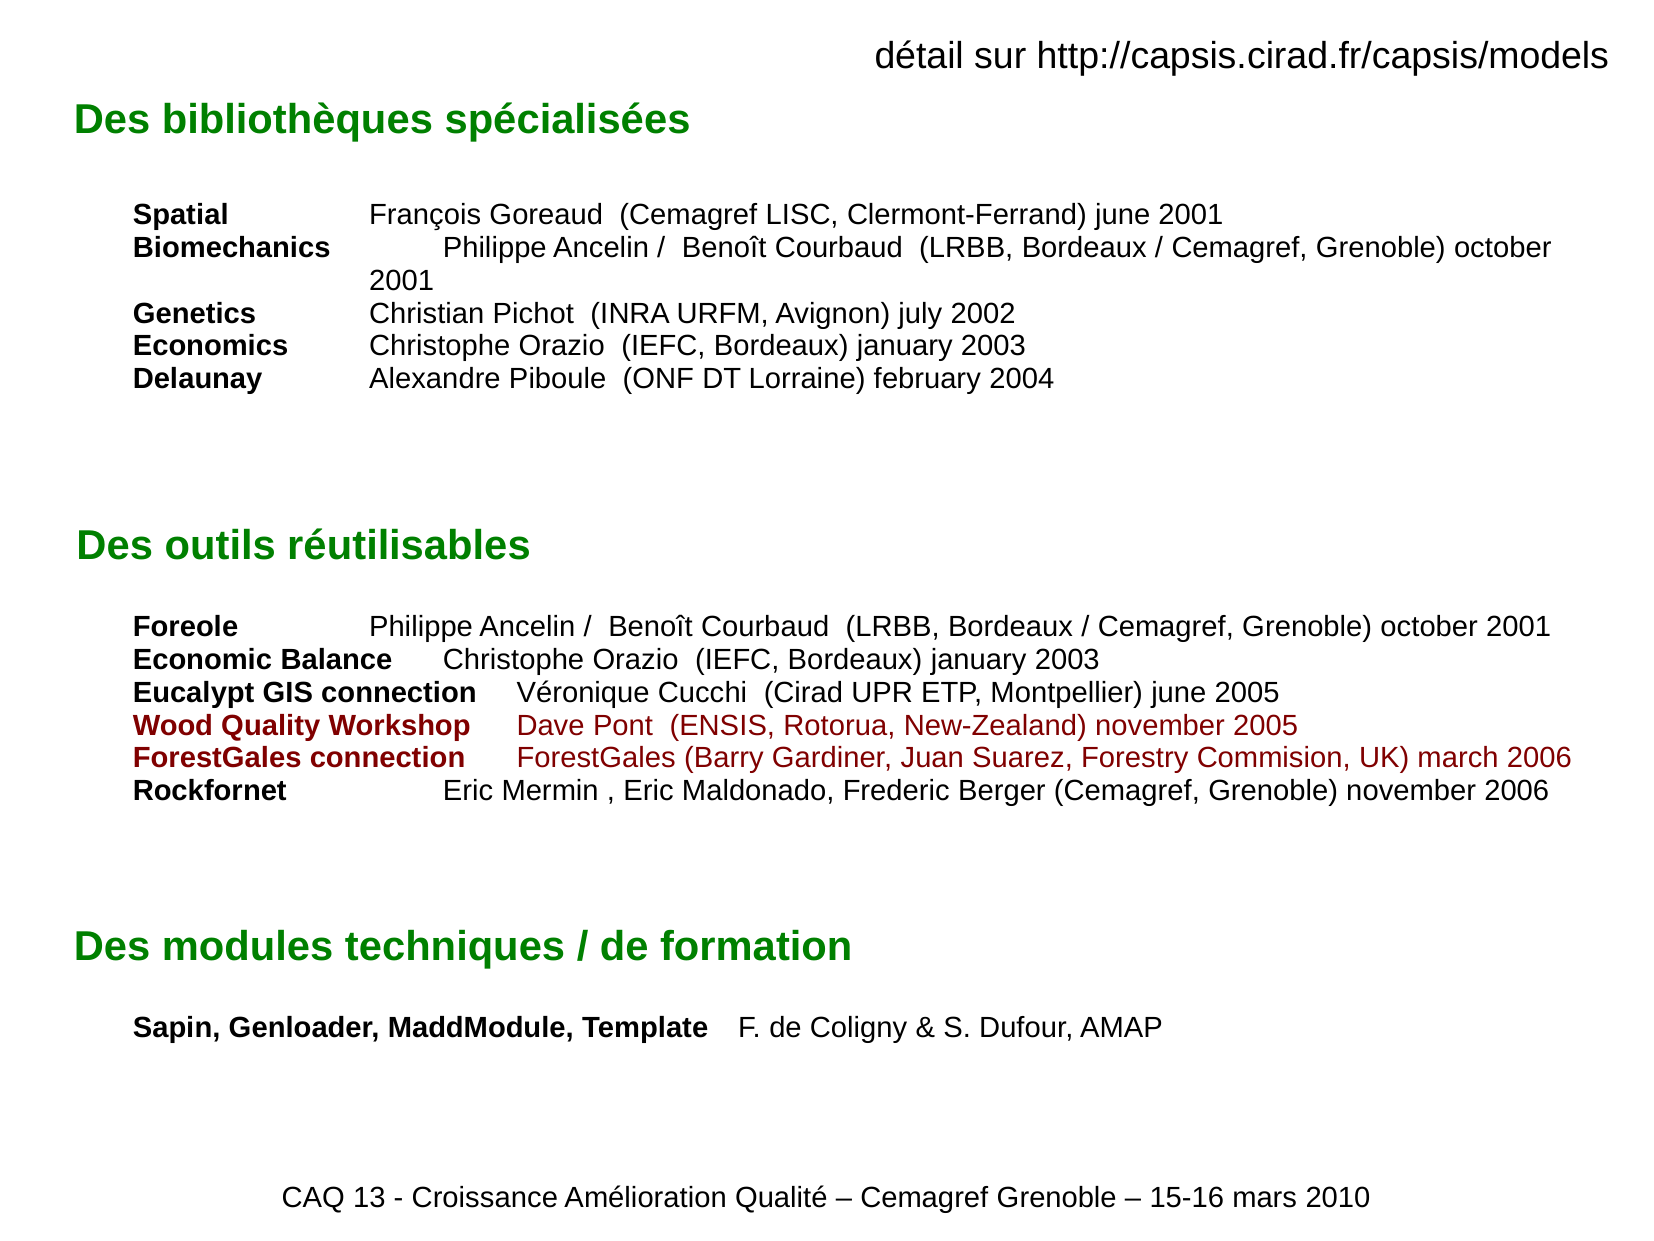

détail sur http://capsis.cirad.fr/capsis/models
Des bibliothèques spécialisées
Spatial	François Goreaud (Cemagref LISC, Clermont-Ferrand) june 2001
Biomechanics	Philippe Ancelin / Benoît Courbaud (LRBB, Bordeaux / Cemagref, Grenoble) october 2001
Genetics	Christian Pichot (INRA URFM, Avignon) july 2002
Economics	Christophe Orazio (IEFC, Bordeaux) january 2003
Delaunay	Alexandre Piboule (ONF DT Lorraine) february 2004
Des outils réutilisables
Foreole	Philippe Ancelin / Benoît Courbaud (LRBB, Bordeaux / Cemagref, Grenoble) october 2001
Economic Balance	Christophe Orazio (IEFC, Bordeaux) january 2003
Eucalypt GIS connection	Véronique Cucchi (Cirad UPR ETP, Montpellier) june 2005
Wood Quality Workshop	Dave Pont (ENSIS, Rotorua, New-Zealand) november 2005
ForestGales connection	ForestGales (Barry Gardiner, Juan Suarez, Forestry Commision, UK) march 2006
Rockfornet		Eric Mermin , Eric Maldonado, Frederic Berger (Cemagref, Grenoble) november 2006
Des modules techniques / de formation
Sapin, Genloader, MaddModule, Template	F. de Coligny & S. Dufour, AMAP